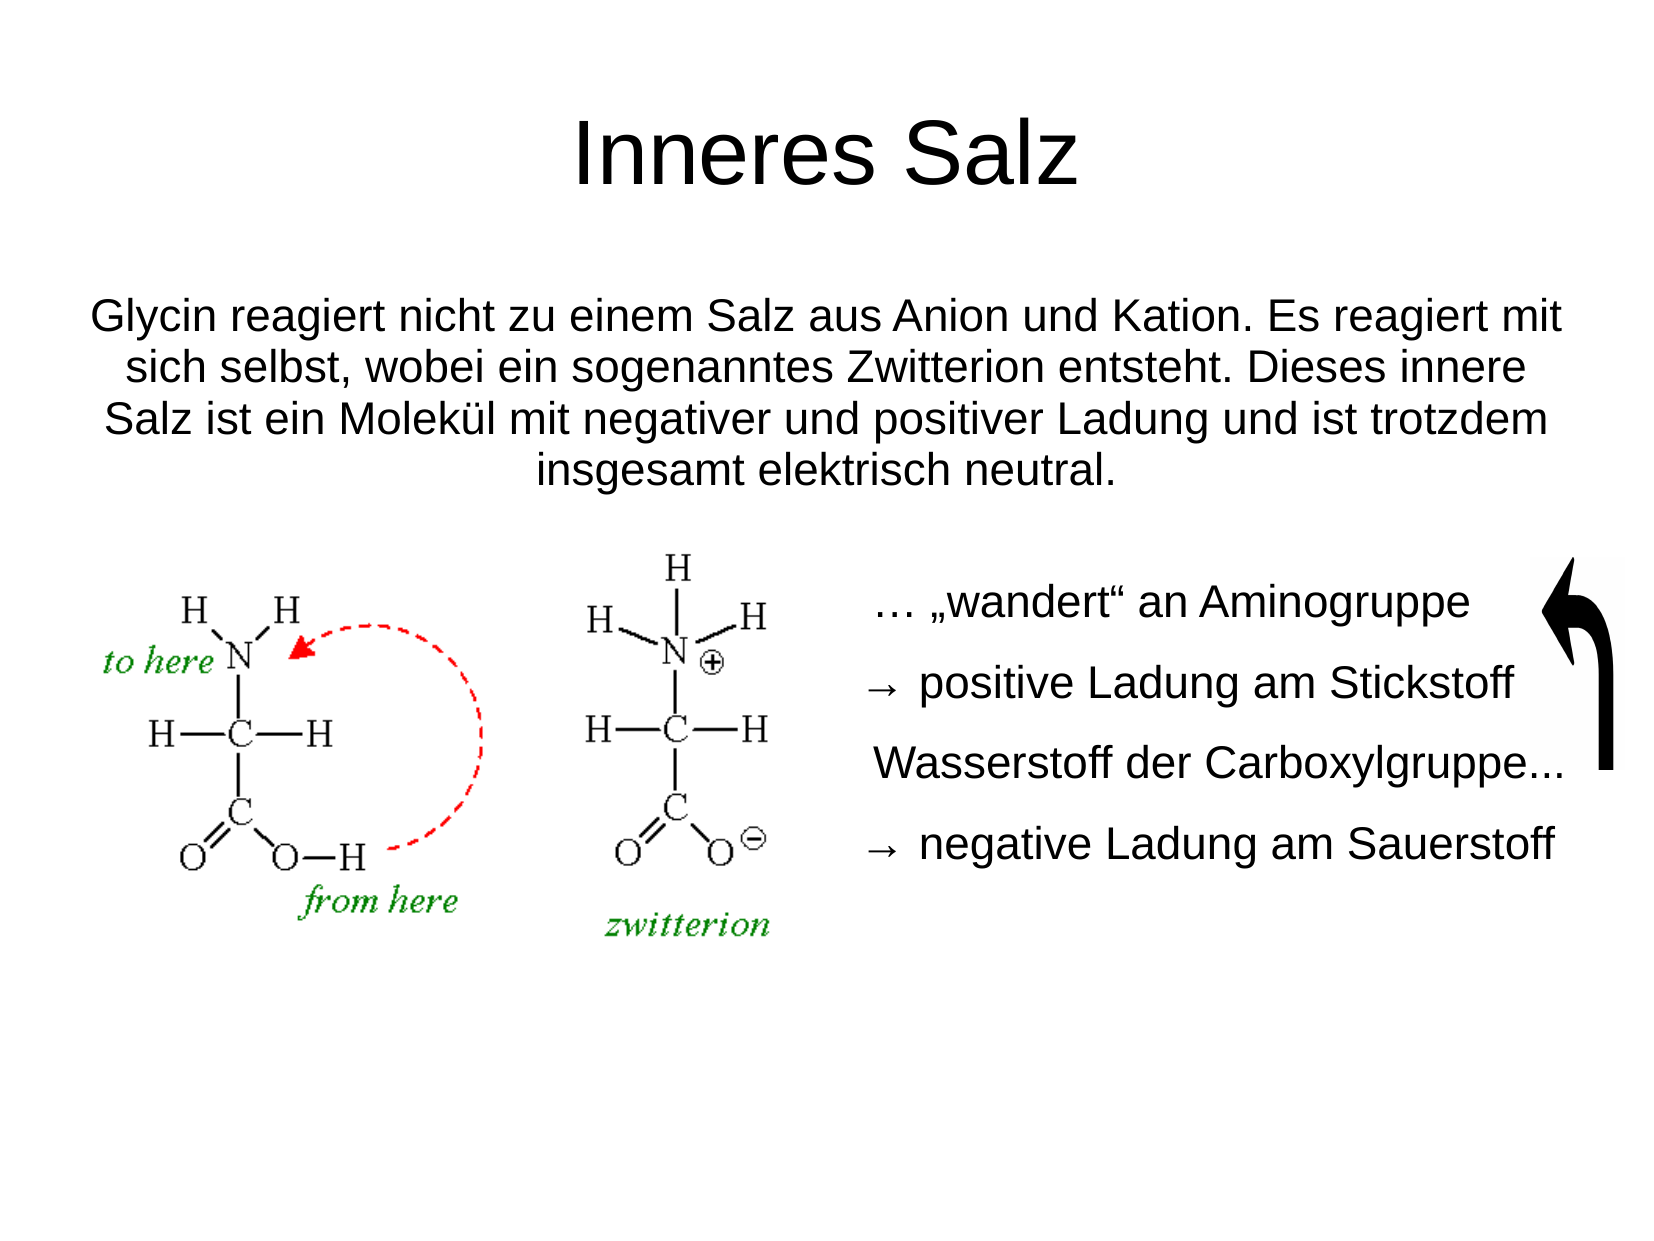

# Inneres Salz
Glycin reagiert nicht zu einem Salz aus Anion und Kation. Es reagiert mit sich selbst, wobei ein sogenanntes Zwitterion entsteht. Dieses innere Salz ist ein Molekül mit negativer und positiver Ladung und ist trotzdem insgesamt elektrisch neutral.
 … „wandert“ an Aminogruppe
 → positive Ladung am Stickstoff
 Wasserstoff der Carboxylgruppe...
 → negative Ladung am Sauerstoff